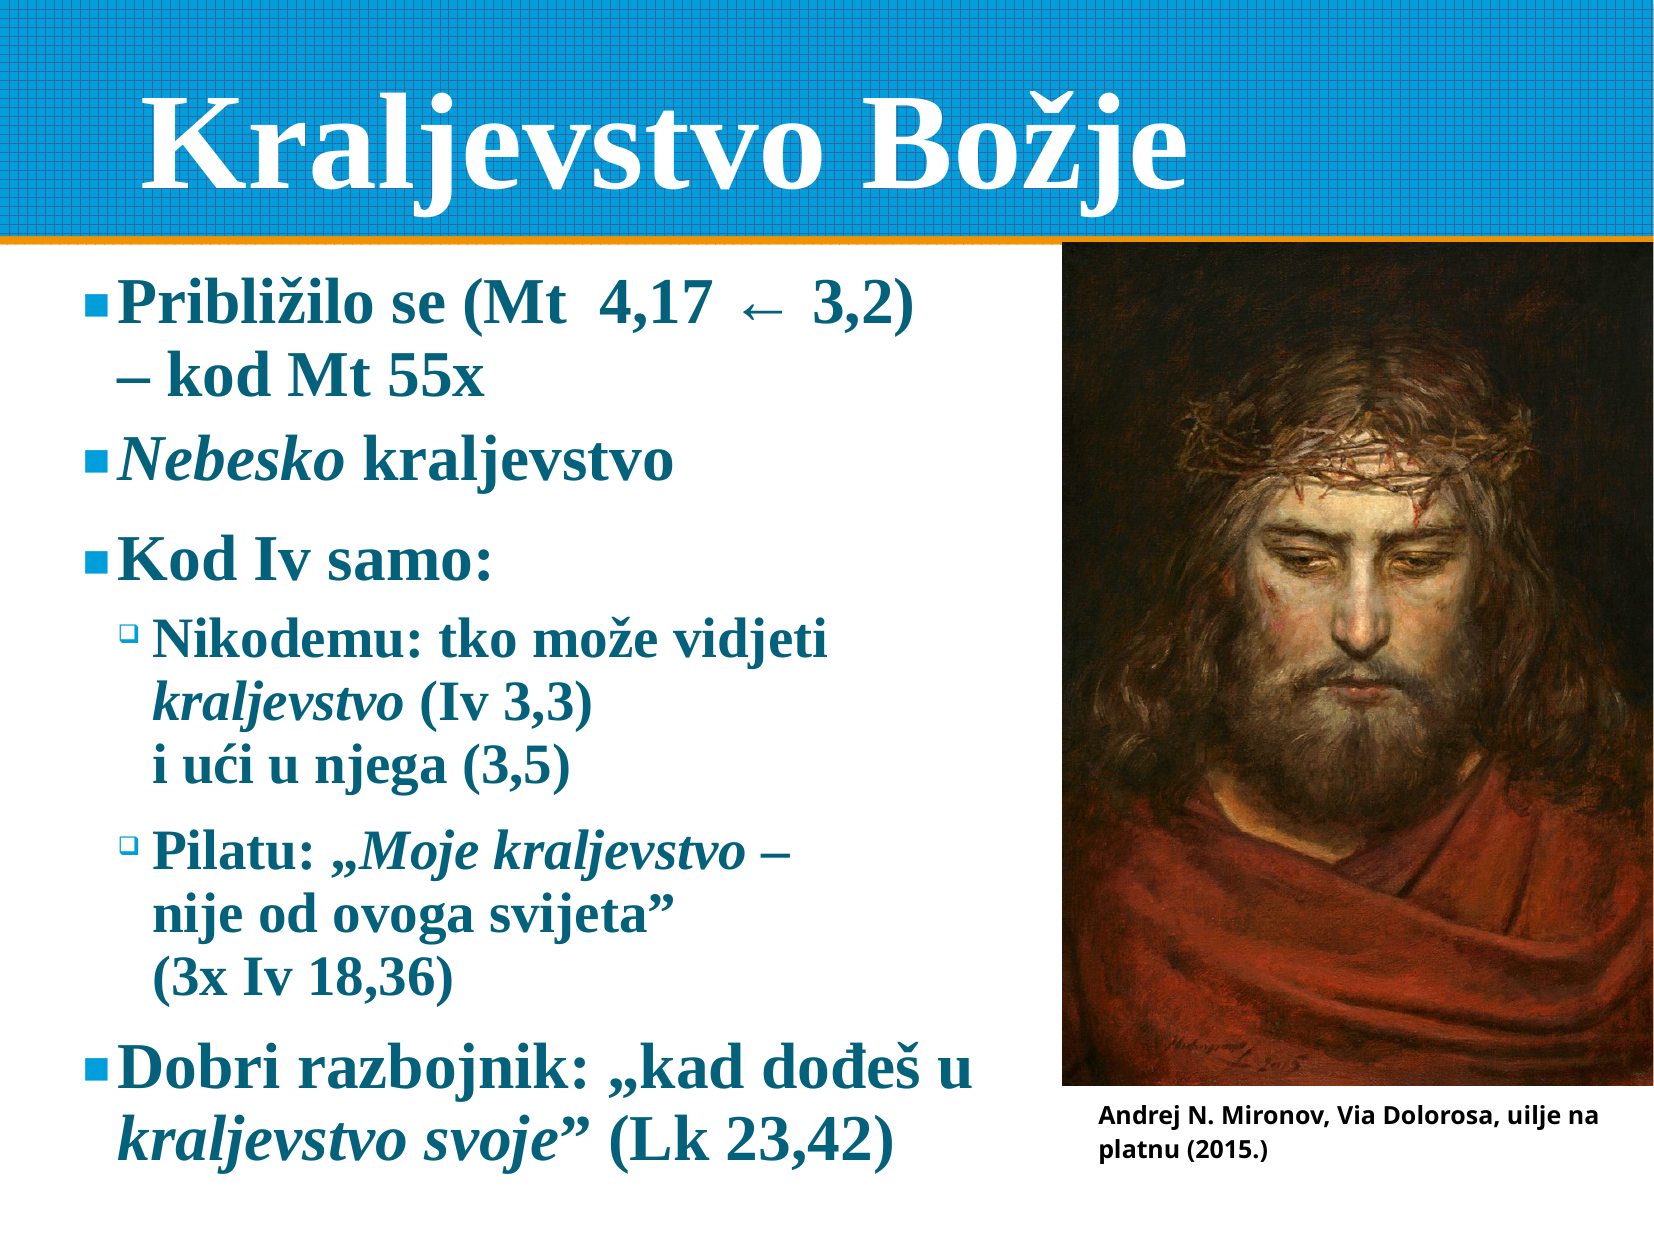

# Kraljevstvo Božje
Približilo se (Mt 4,17 ← 3,2)
– kod Mt 55x
Nebesko kraljevstvo
Kod Iv samo:
Nikodemu: tko može vidjeti
kraljevstvo (Iv 3,3)
i ući u njega (3,5)
Pilatu: „Moje kraljevstvo –
nije od ovoga svijeta”
(3x Iv 18,36)
Dobri razbojnik: „kad dođeš u
kraljevstvo svoje” (Lk 23,42)
Andrej N. Mironov, Via Dolorosa, uilje na platnu (2015.)